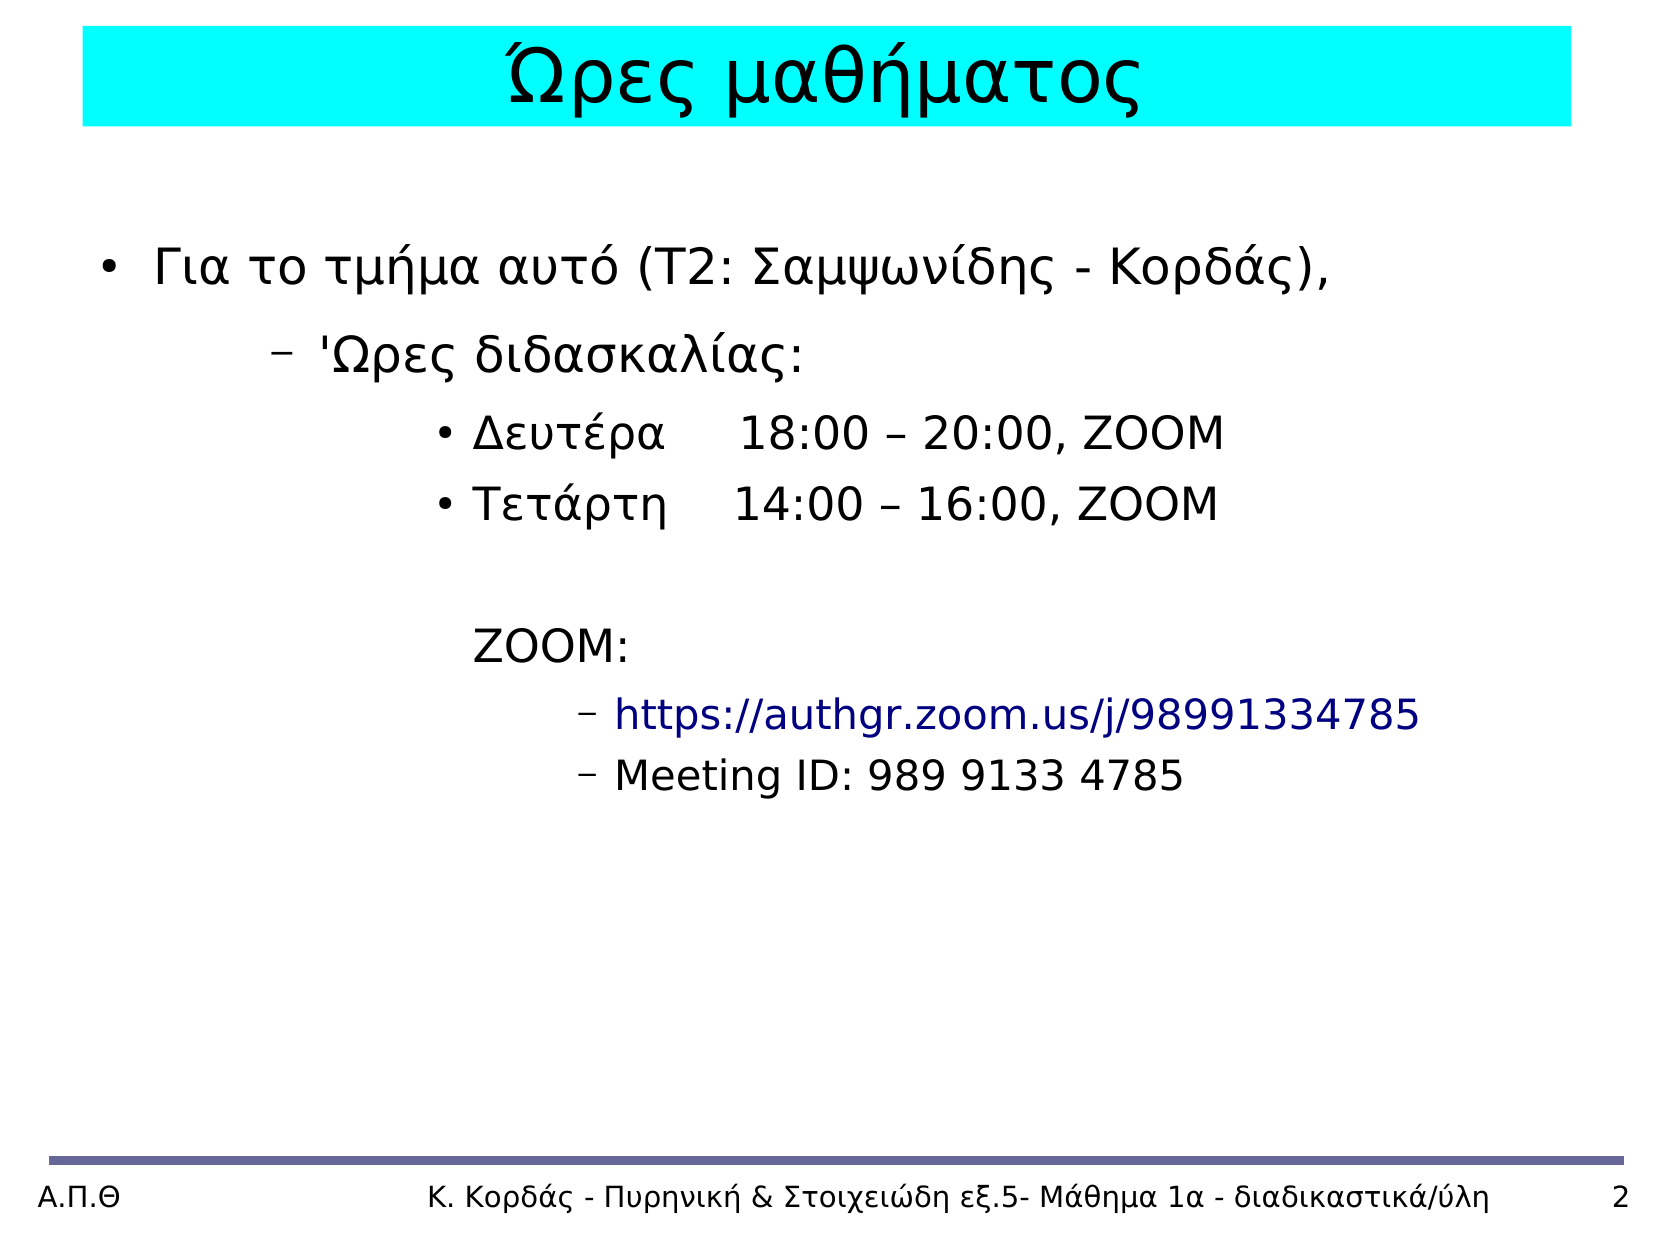

# Ώρες μαθήματος
Για το τμήμα αυτό (Τ2: Σαμψωνίδης - Κορδάς),
'Ωρες διδασκαλίας:
Δευτέρα 18:00 – 20:00, ΖΟΟΜ
Τετάρτη 	14:00 – 16:00, ΖΟΟΜ
ΖΟΟΜ:
https://authgr.zoom.us/j/98991334785
Meeting ID: 989 9133 4785
Α.Π.Θ
Κ. Κορδάς - Πυρηνική & Στοιχειώδη εξ.5- Μάθημα 1α - διαδικαστικά/ύλη
2